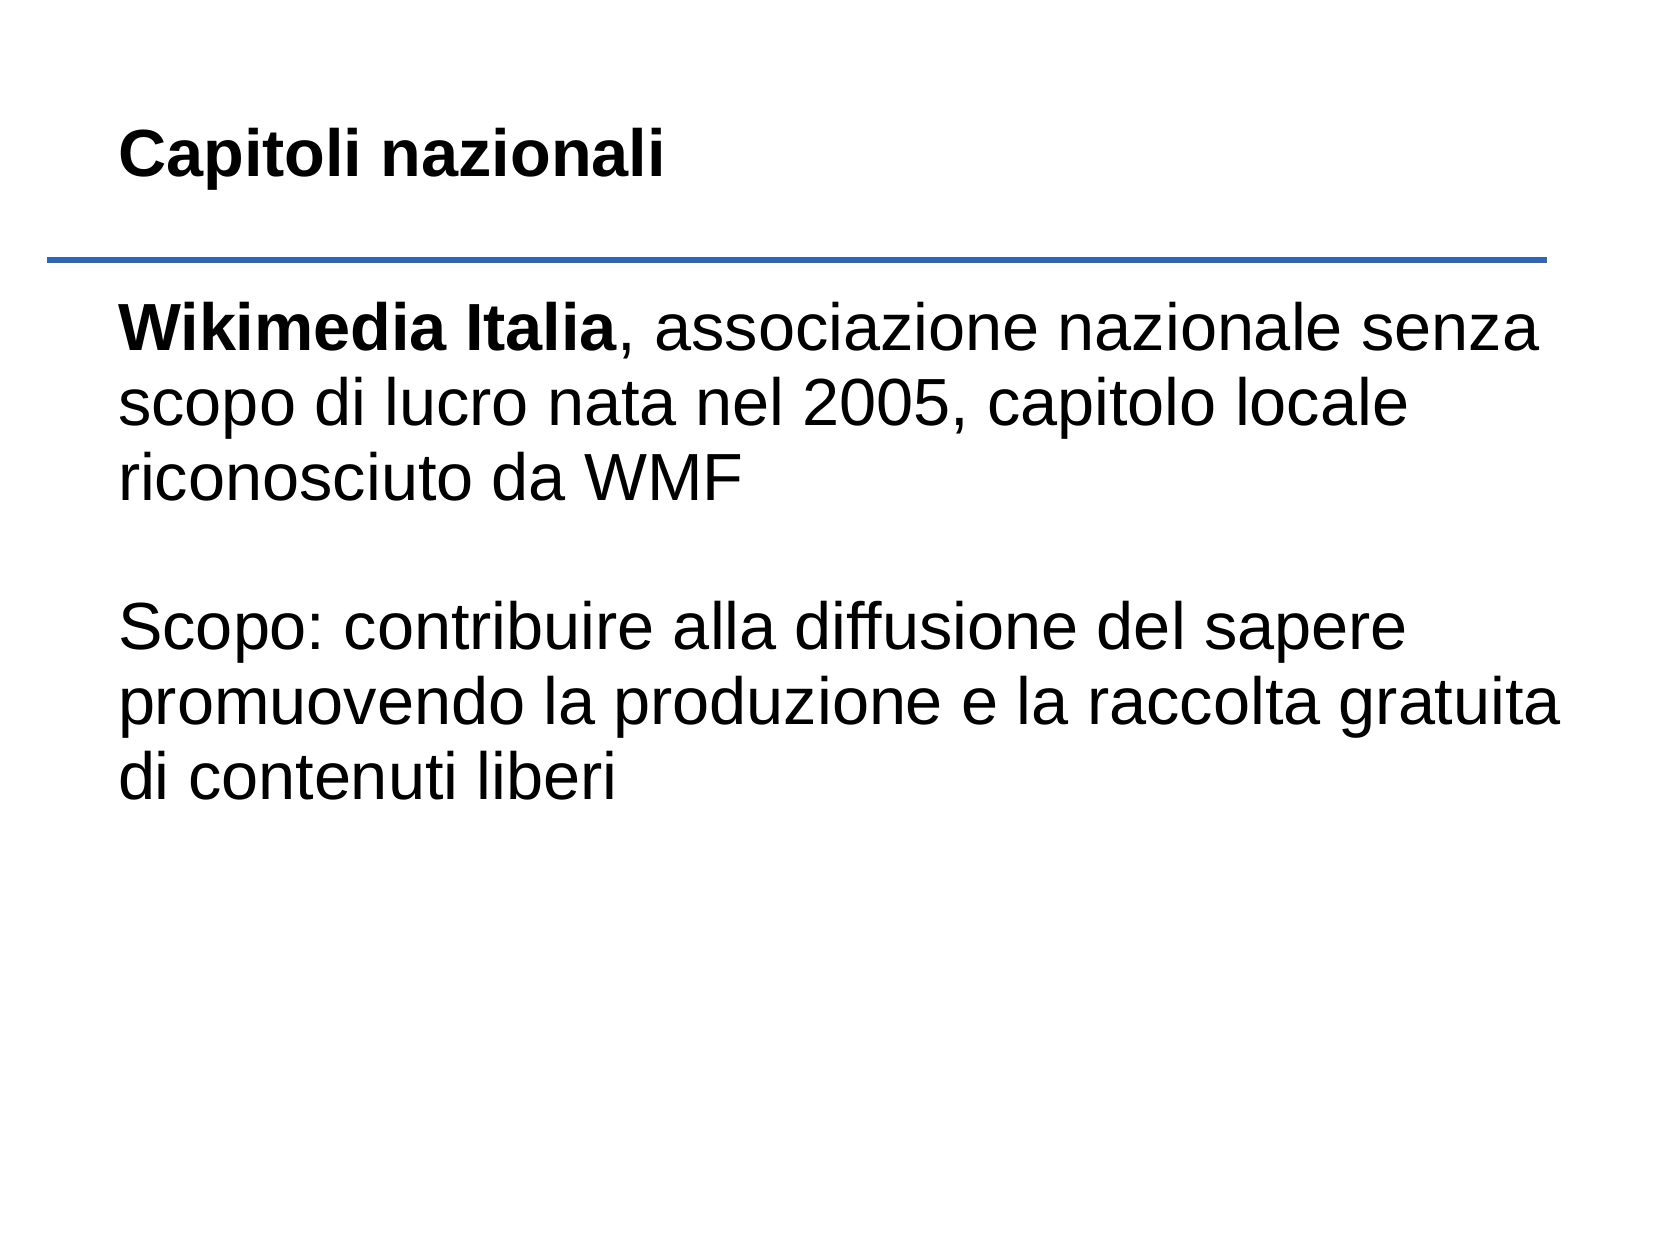

Capitoli nazionali
# Wikimedia Italia, associazione nazionale senza scopo di lucro nata nel 2005, capitolo locale riconosciuto da WMF
Scopo: contribuire alla diffusione del sapere promuovendo la produzione e la raccolta gratuita di contenuti liberi